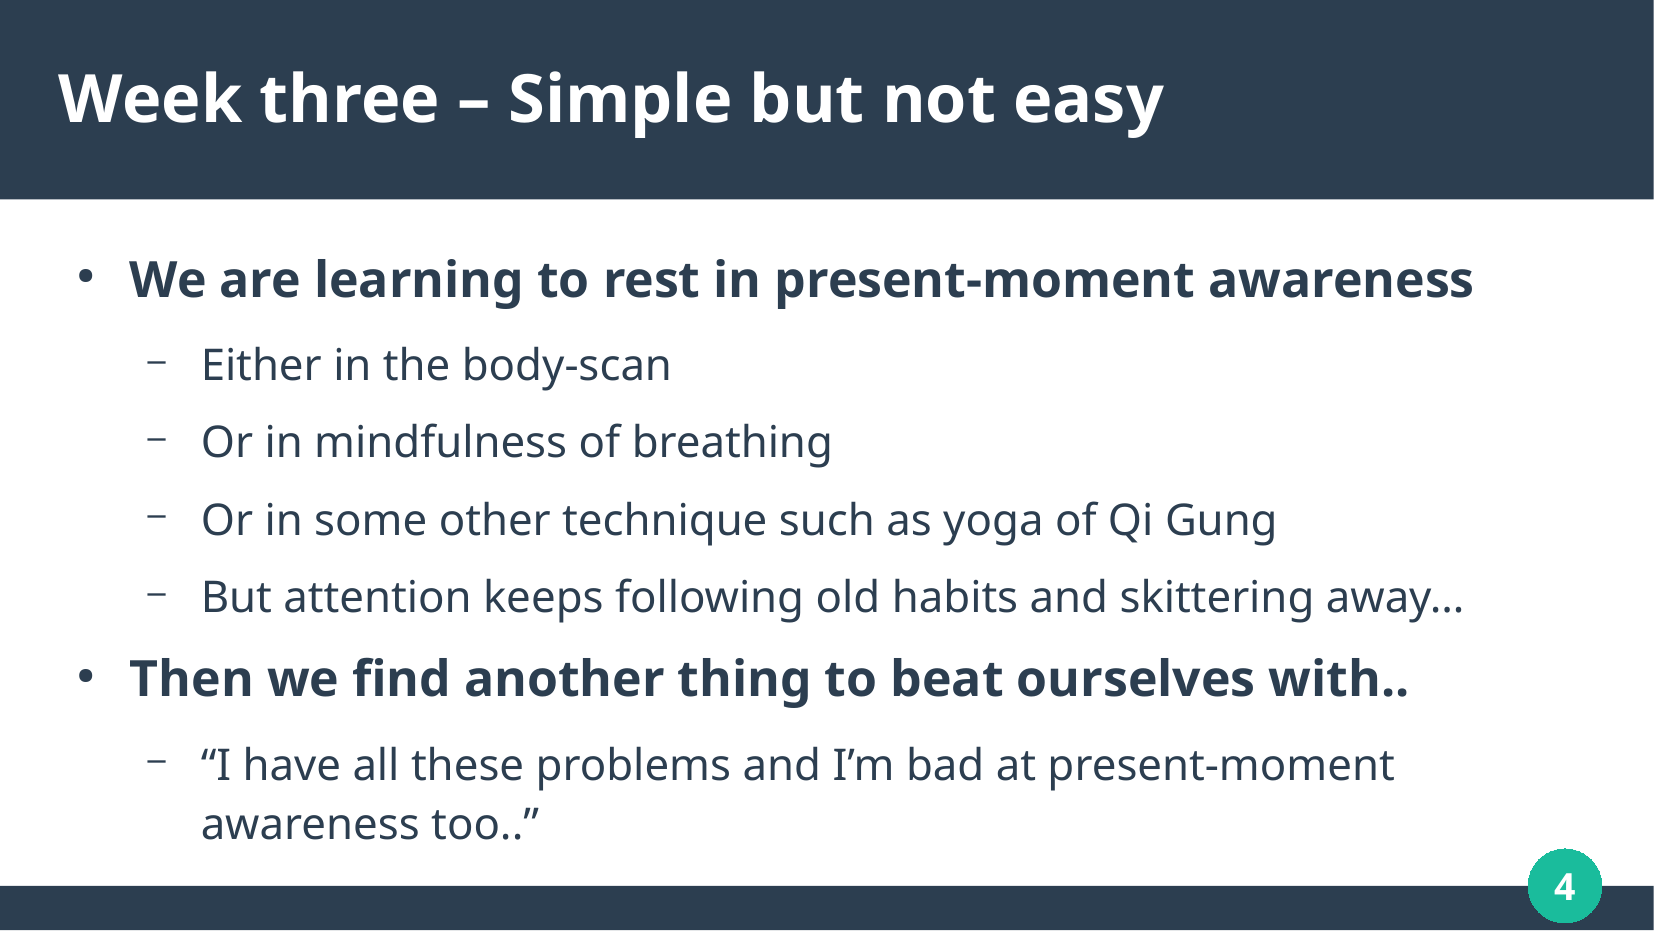

# Week three – Simple but not easy
We are learning to rest in present-moment awareness
Either in the body-scan
Or in mindfulness of breathing
Or in some other technique such as yoga of Qi Gung
But attention keeps following old habits and skittering away…
Then we find another thing to beat ourselves with..
“I have all these problems and I’m bad at present-moment awareness too..”
4